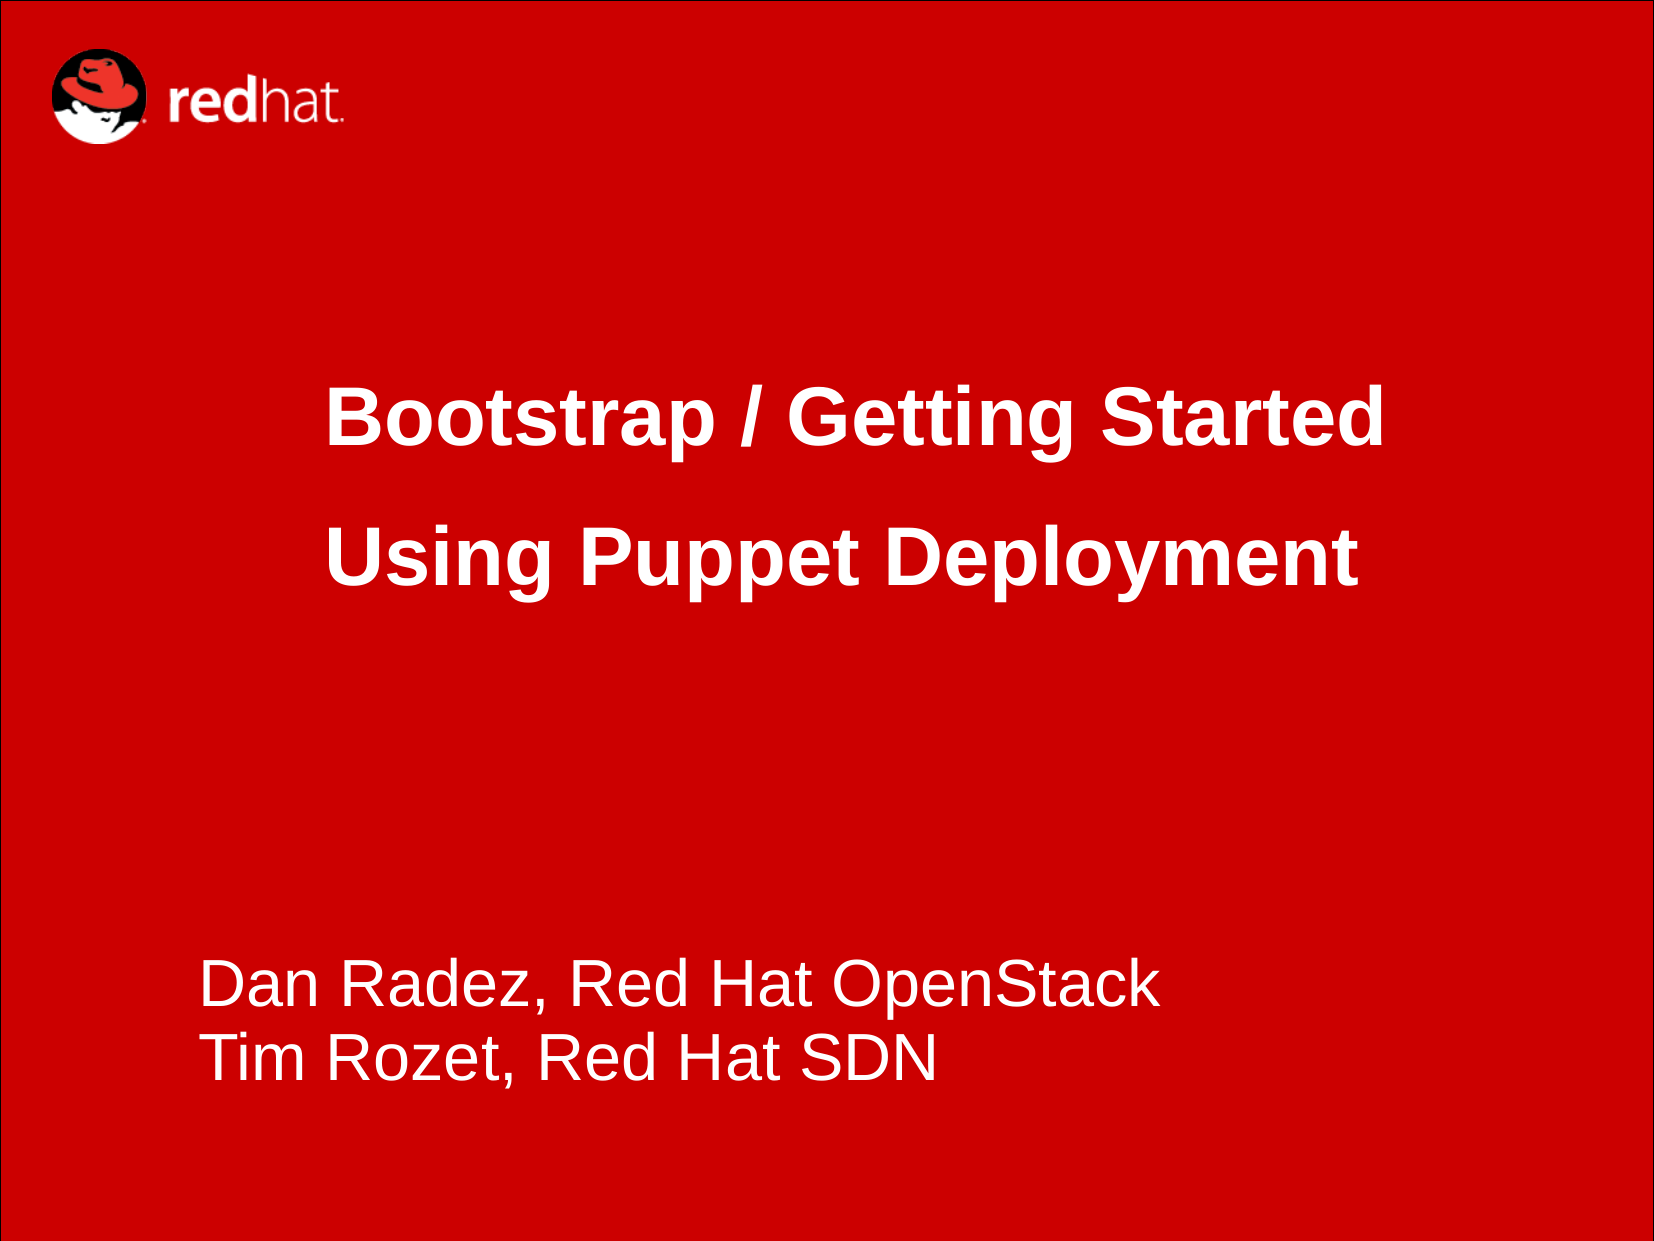

Bootstrap / Getting Started
Using Puppet Deployment
Dan Radez, Red Hat OpenStack
Tim Rozet, Red Hat SDN